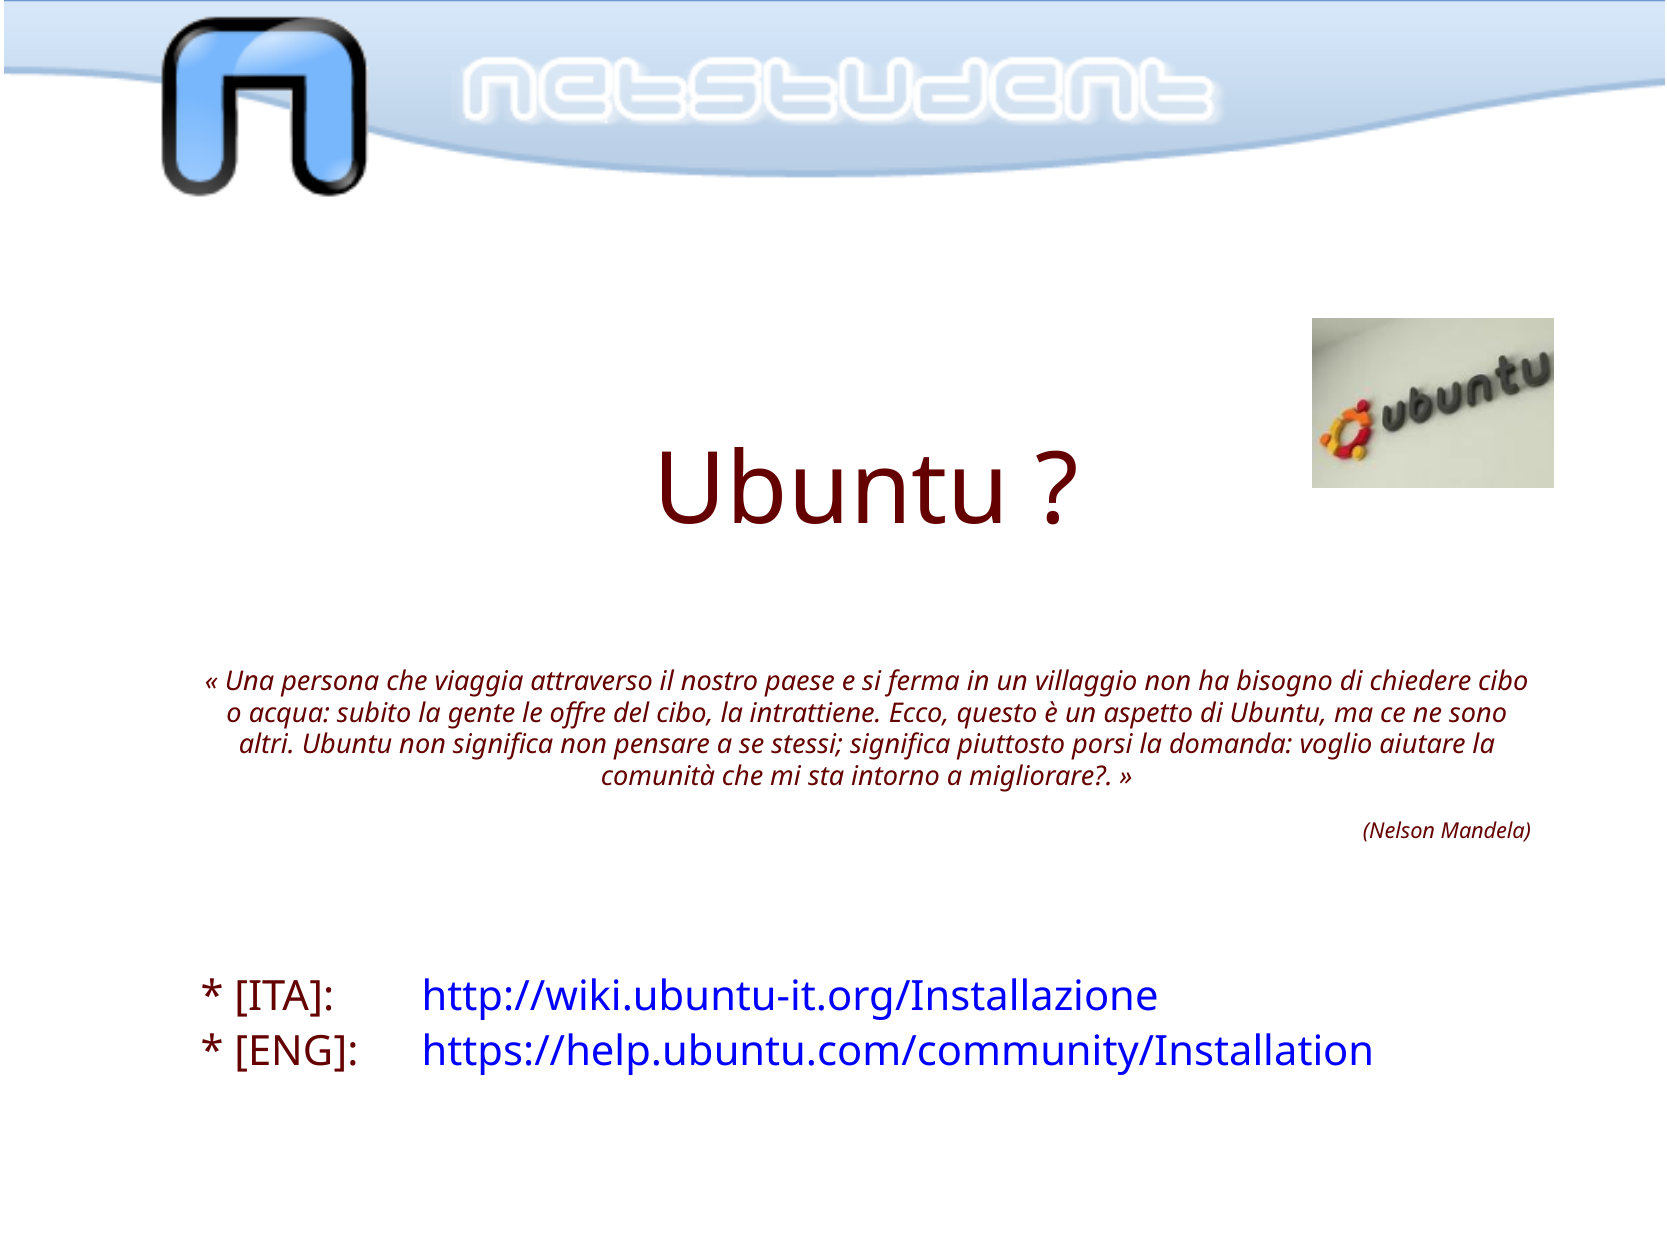

# Ubuntu ? « Una persona che viaggia attraverso il nostro paese e si ferma in un villaggio non ha bisogno di chiedere cibo o acqua: subito la gente le offre del cibo, la intrattiene. Ecco, questo è un aspetto di Ubuntu, ma ce ne sono altri. Ubuntu non significa non pensare a se stessi; significa piuttosto porsi la domanda: voglio aiutare la comunità che mi sta intorno a migliorare?. »
(Nelson Mandela)
* [ITA]:		http://wiki.ubuntu-it.org/Installazione
* [ENG]:	https://help.ubuntu.com/community/Installation